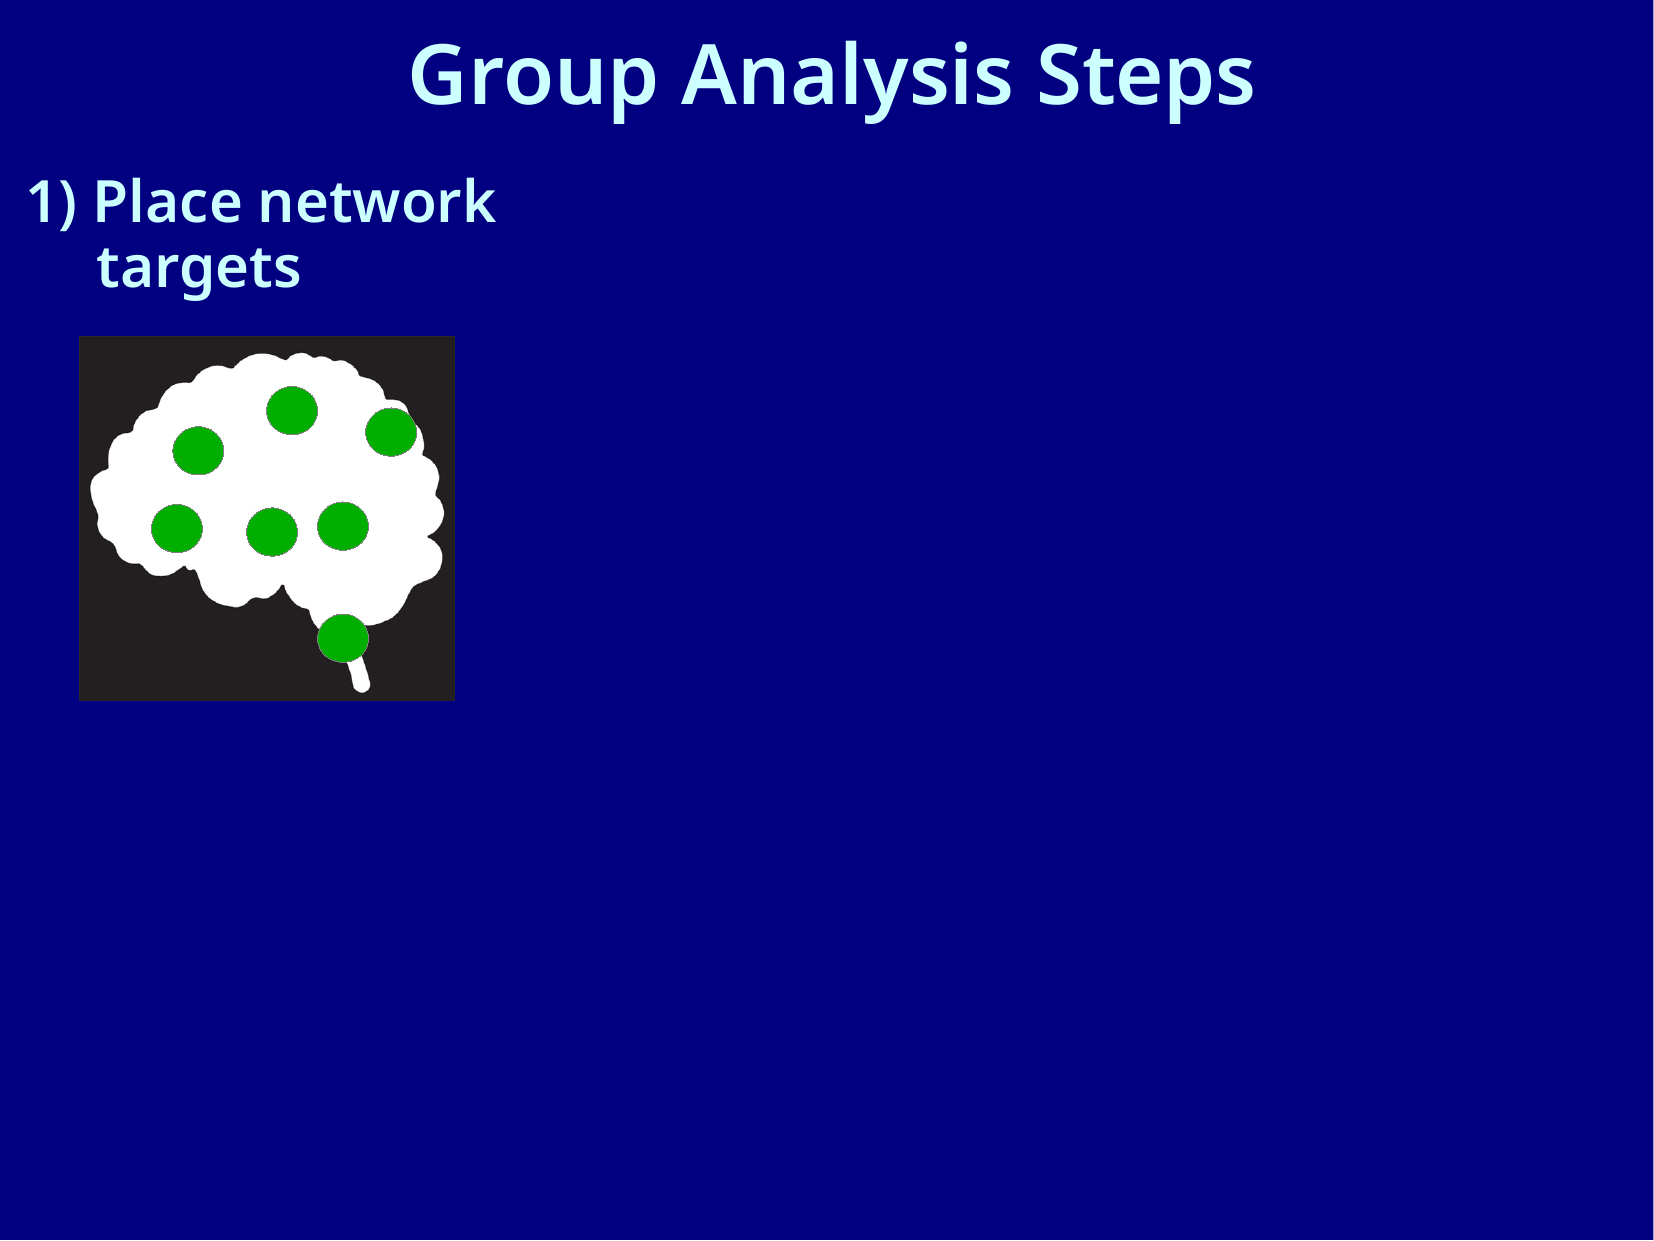

# Group Analysis Steps
1) Place network
targets
Summation:
wide brain coverage